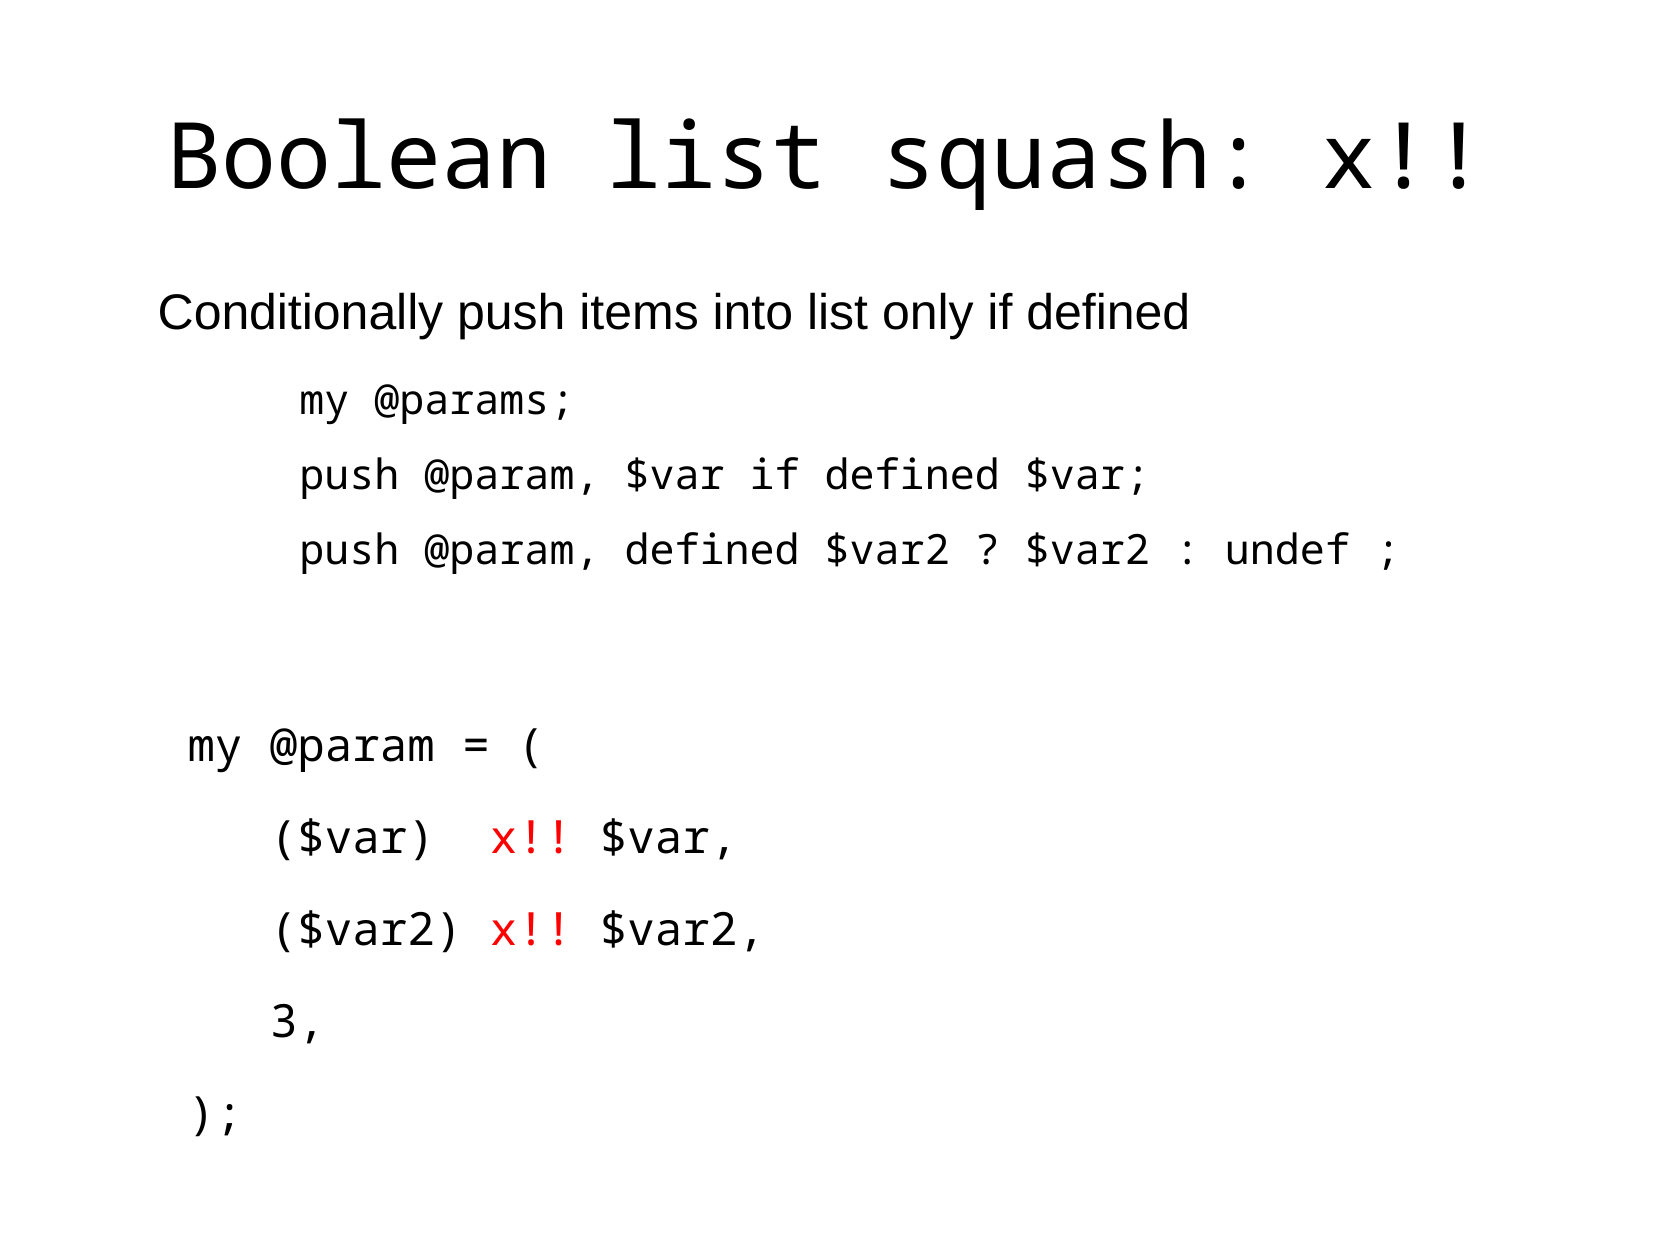

# Boolean list squash: x!!
Conditionally push items into list only if defined
my @params;
push @param, $var if defined $var;
push @param, defined $var2 ? $var2 : undef ;
my @param = (
 ($var) x!! $var,
 ($var2) x!! $var2,
 3,
);